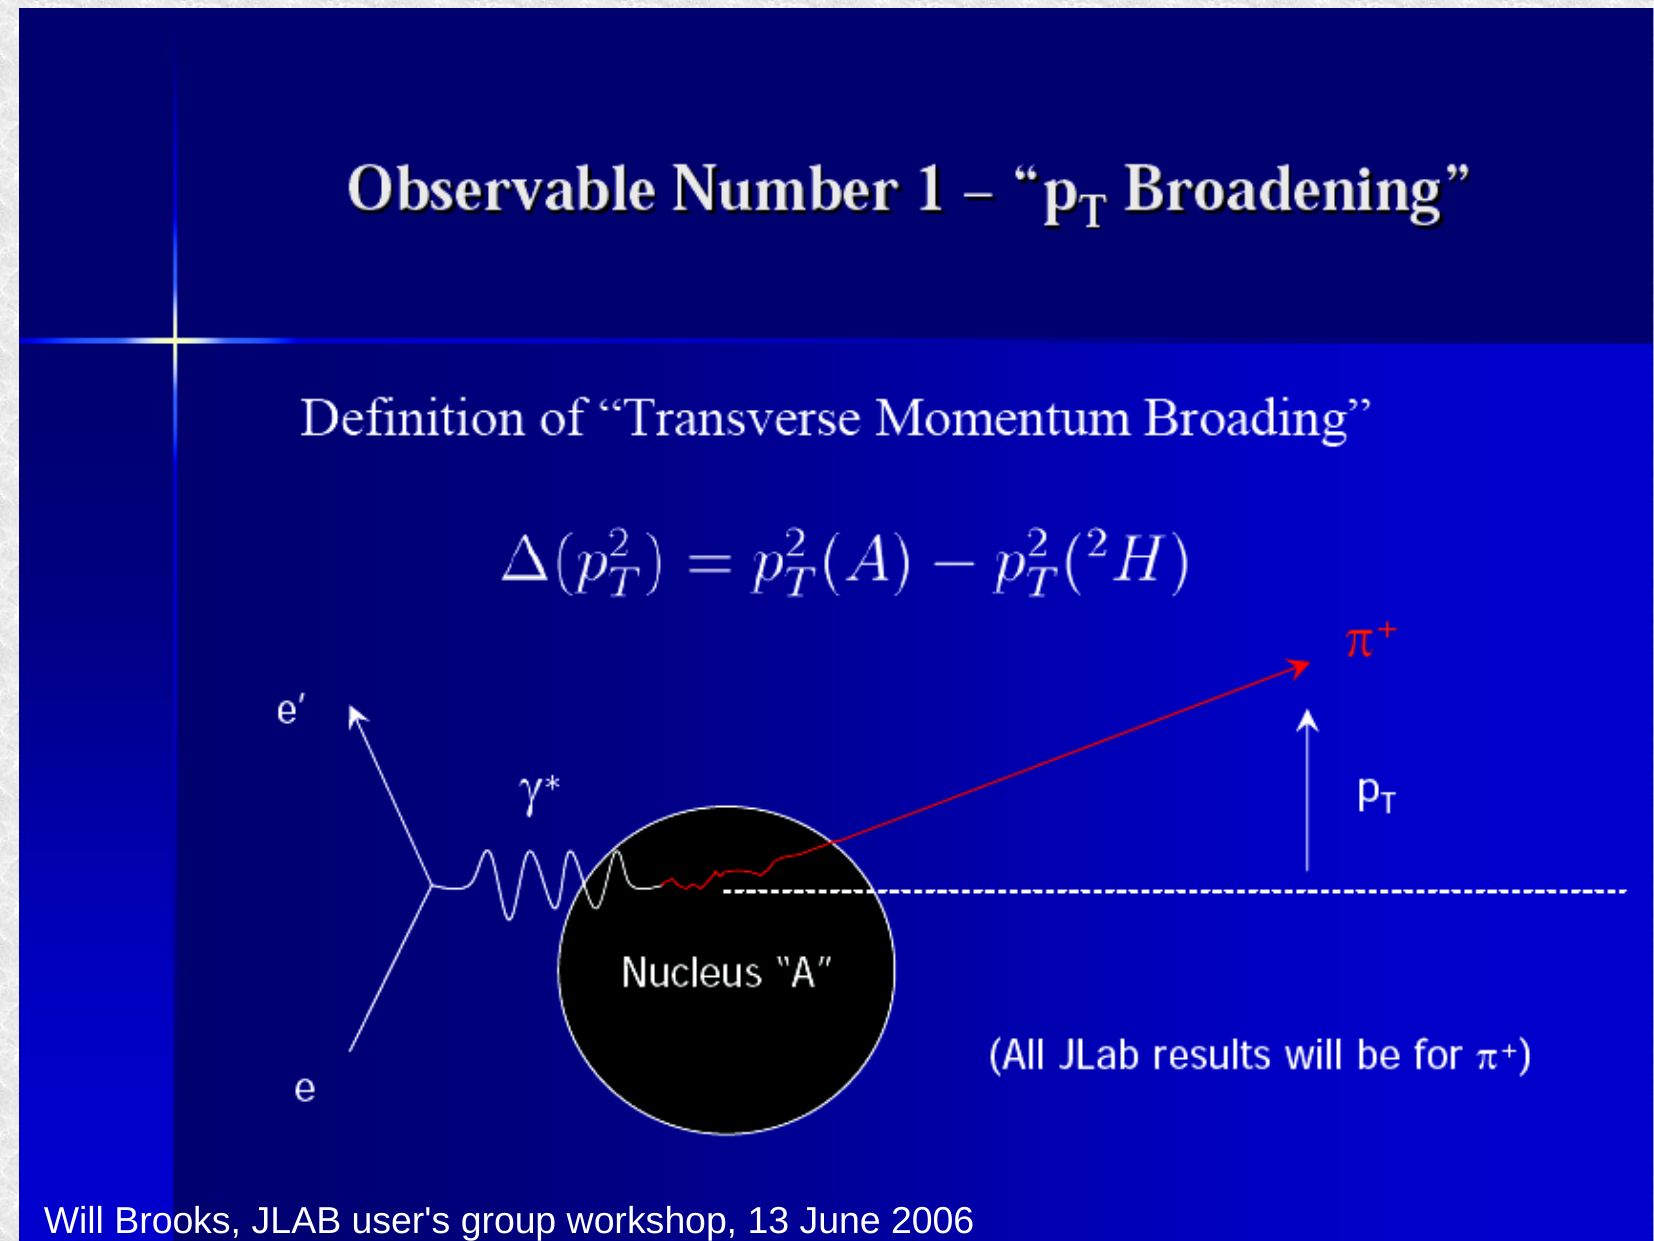

Alberto Accardi
Hot Quarks 2006
68
Will Brooks, JLAB user's group workshop, 13 June 2006